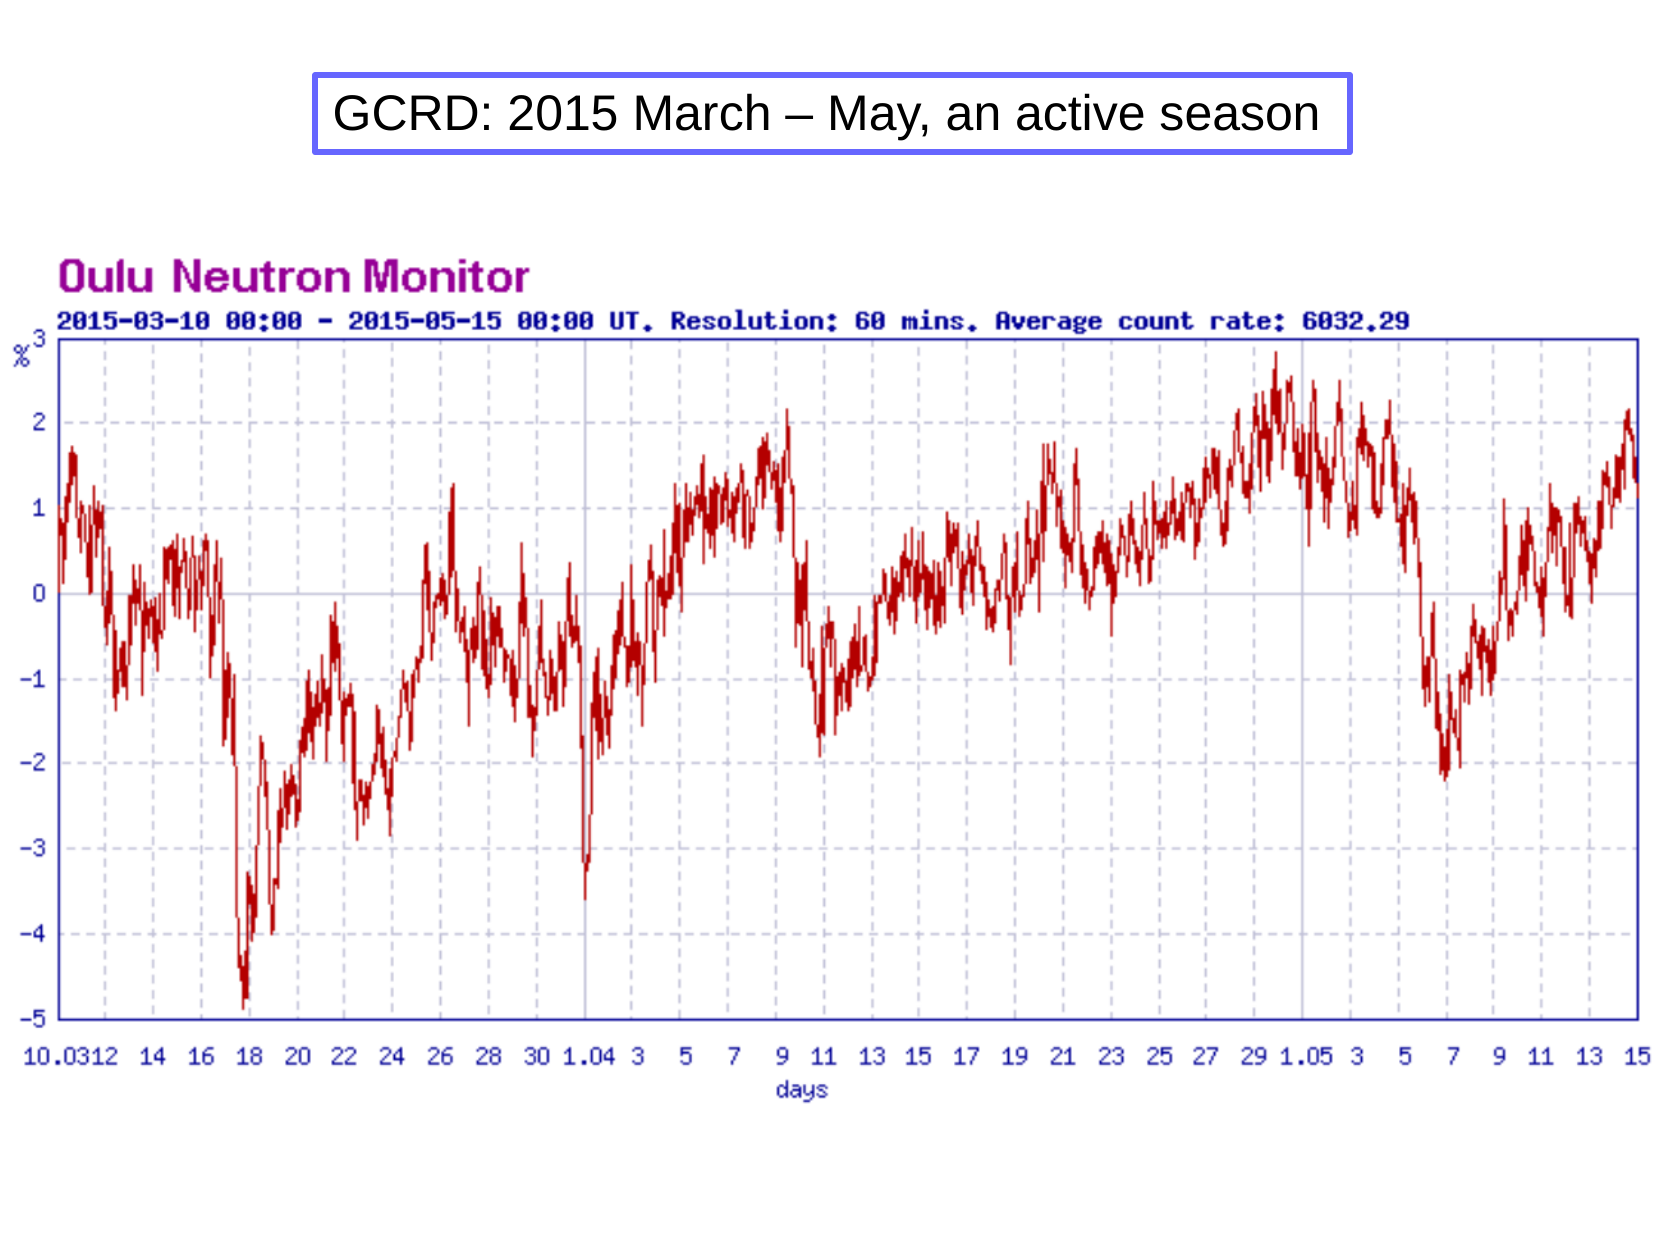

GCRD: 2015 March – May, an active season